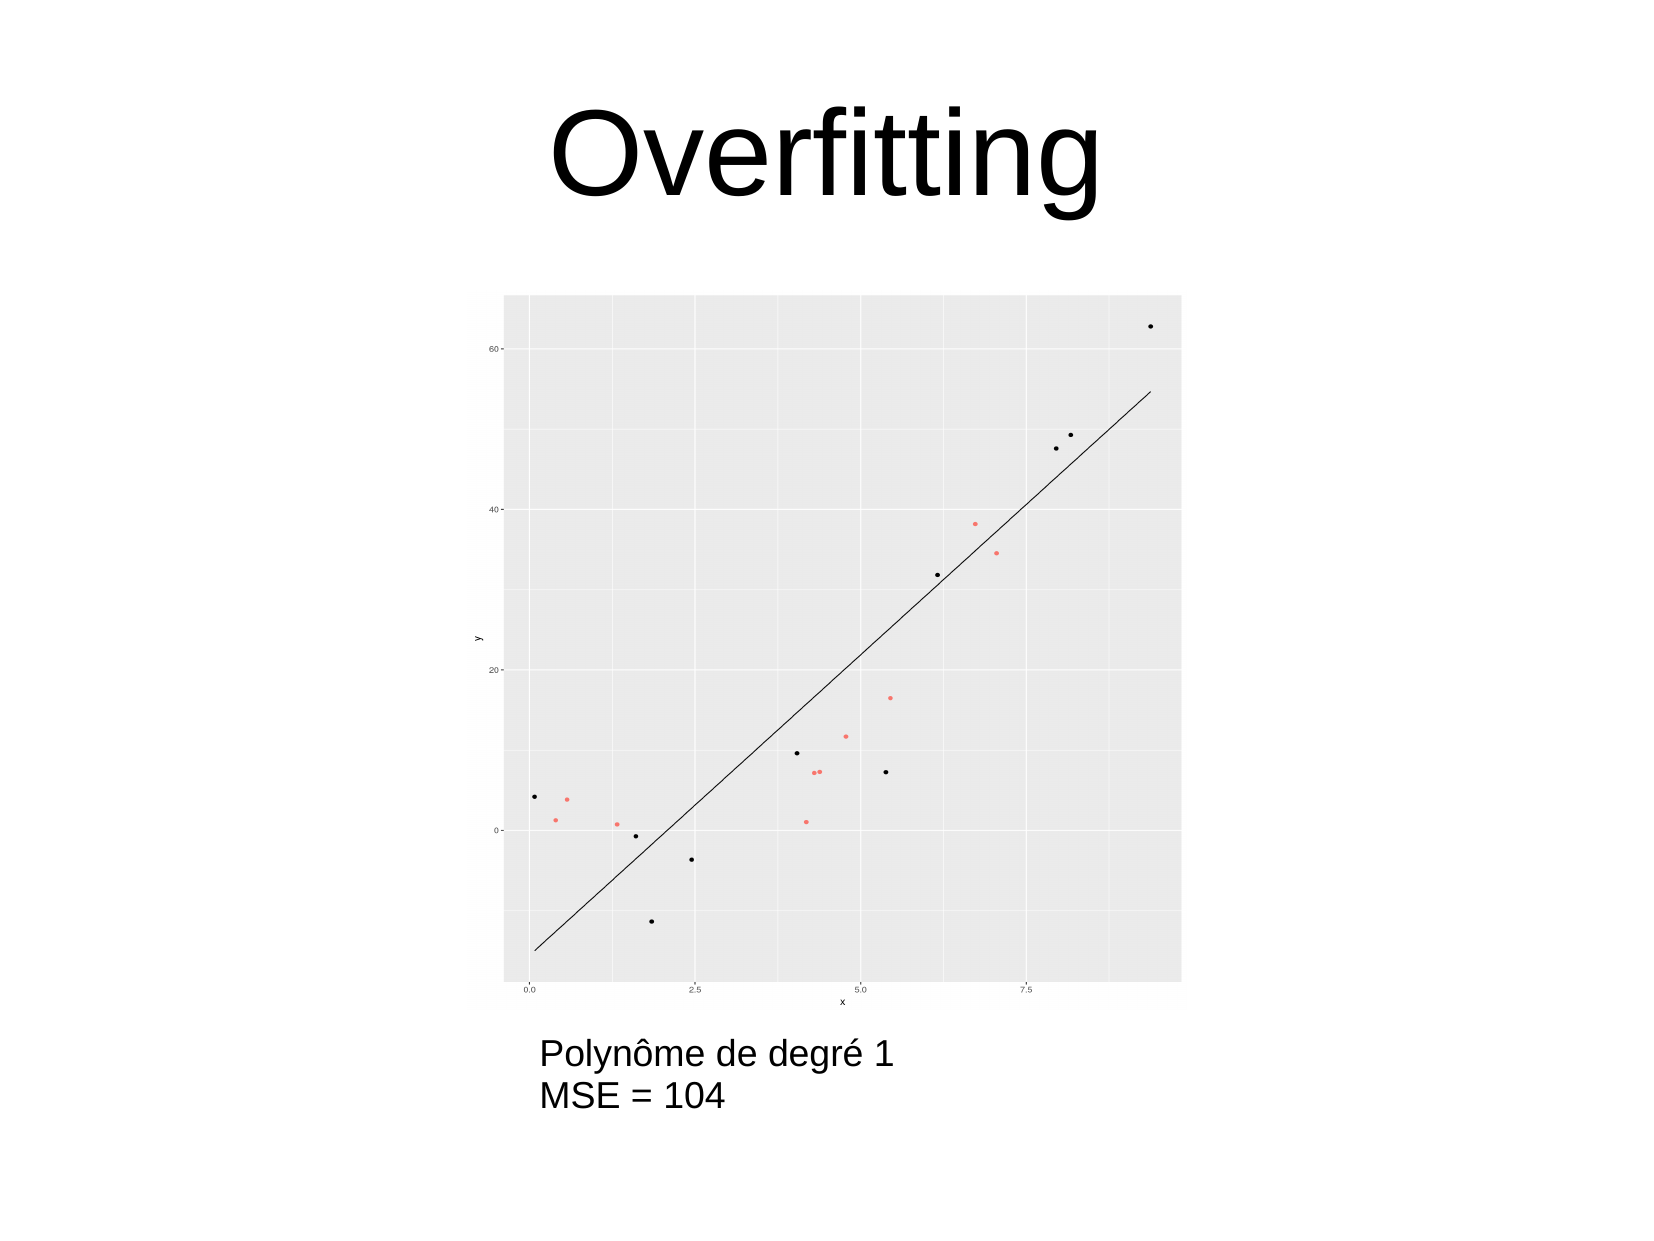

# Overfitting
Polynôme de degré 1
MSE = 104